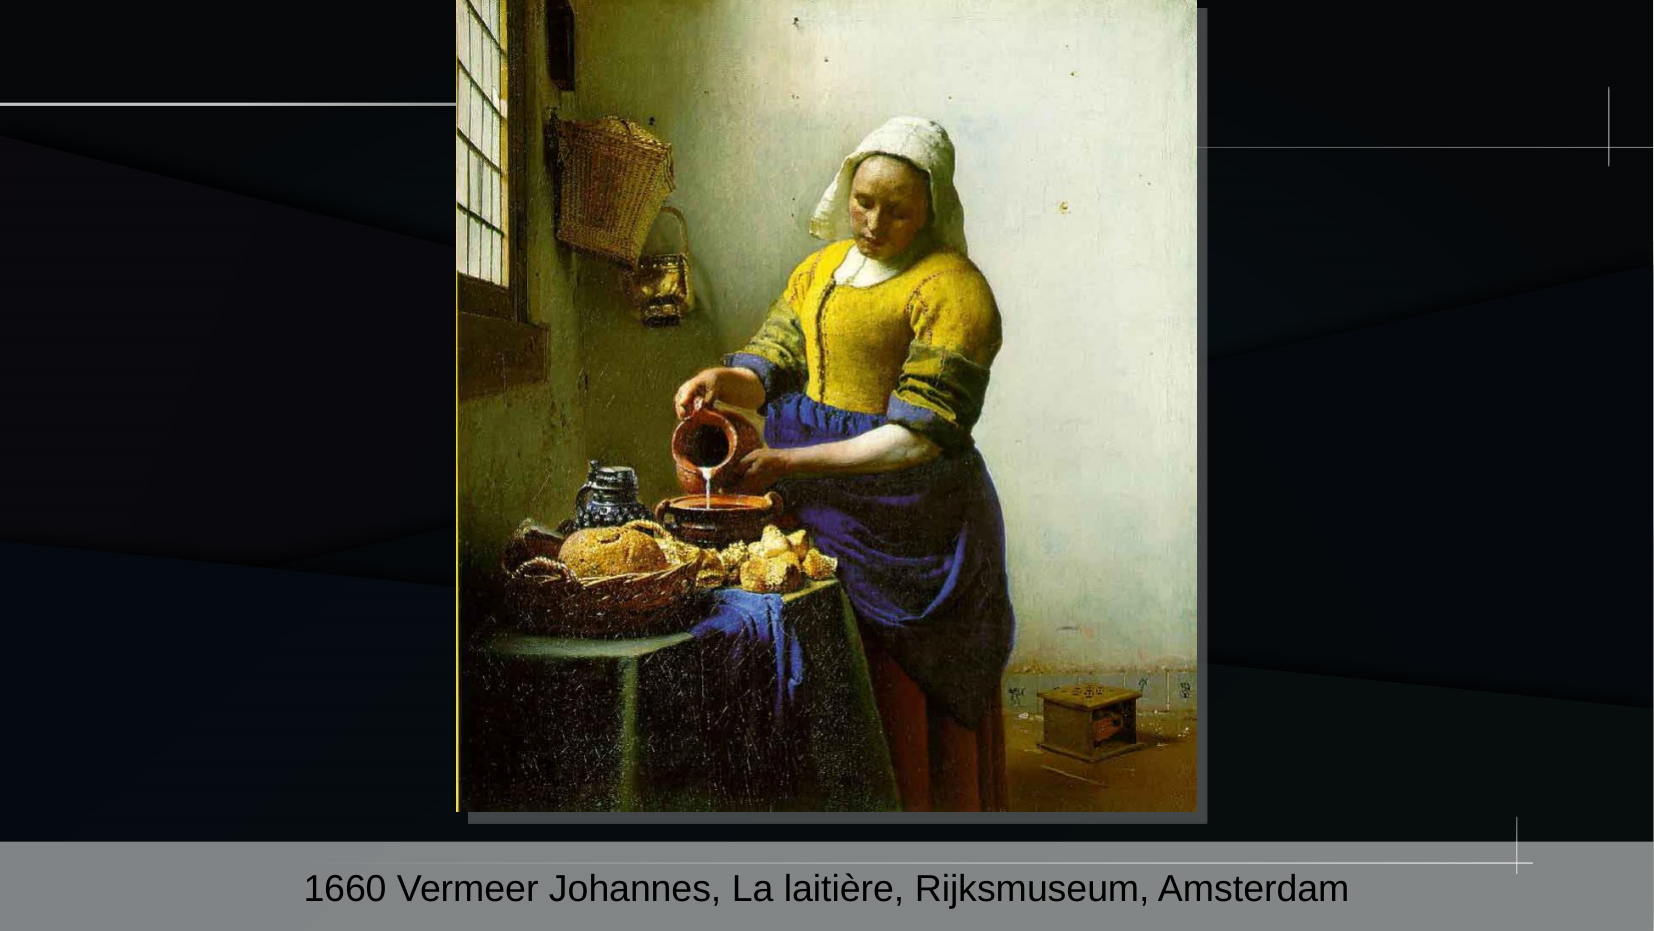

1660 Vermeer Johannes, La laitière, Rijksmuseum, Amsterdam